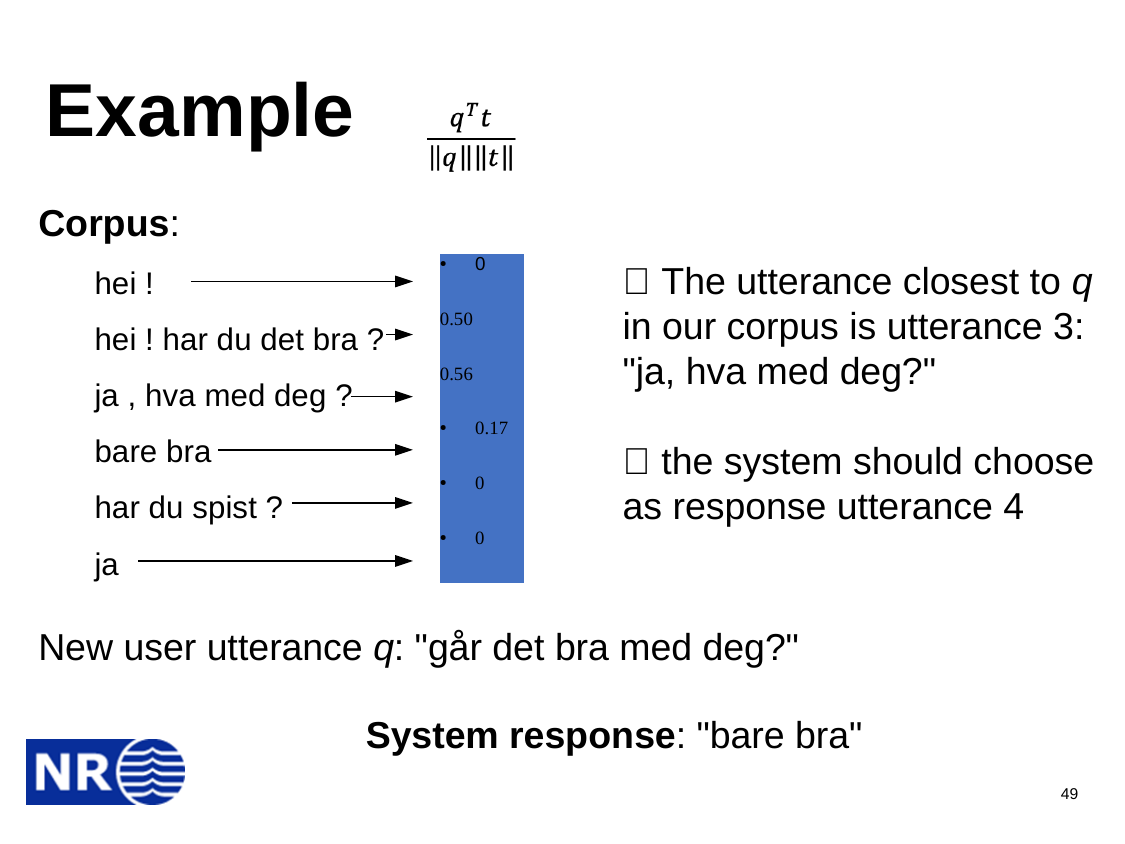

# Example
Corpus:
hei !
hei ! har du det bra ?
ja , hva med deg ?
bare bra
har du spist ?
ja
 The utterance closest to q in our corpus is utterance 3: "ja, hva med deg?"
 the system should choose as response utterance 4
| 0 |
| --- |
| 0.50 |
| 0.56 |
| 0.17 |
| 0 |
| 0 |
New user utterance q: "går det bra med deg?"
System response: "bare bra"